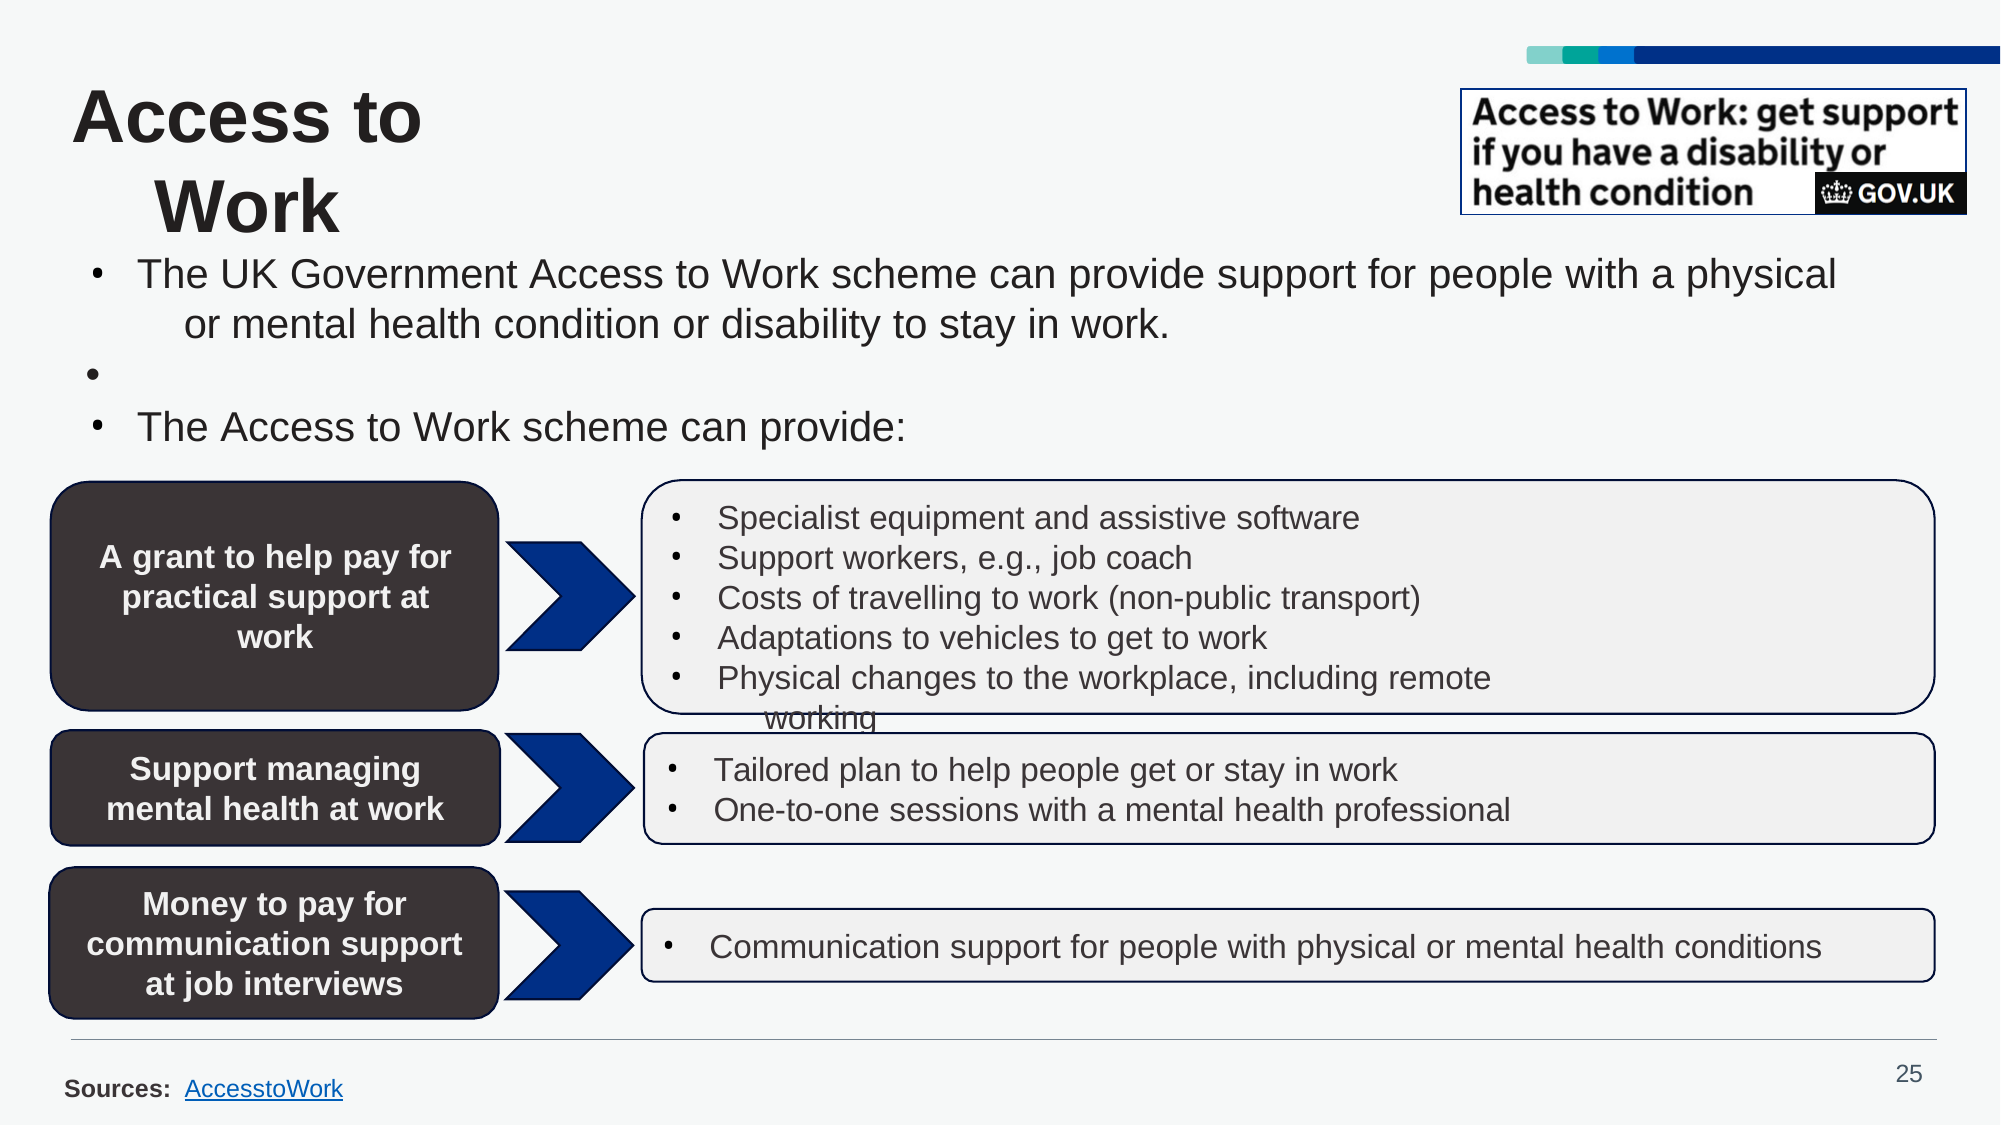

# Access to Work
The UK Government Access to Work scheme can provide support for people with a physical or mental health condition or disability to stay in work.
The Access to Work scheme can provide:
Specialist equipment and assistive software
Support workers, e.g., job coach
Costs of travelling to work (non-public transport)
Adaptations to vehicles to get to work
Physical changes to the workplace, including remote working
A grant to help pay for practical support at work
Support managing
mental health at work
Tailored plan to help people get or stay in work
One-to-one sessions with a mental health professional
Money to pay for communication support at job interviews
Communication support for people with physical or mental health conditions
23
Sources: AccesstoWork